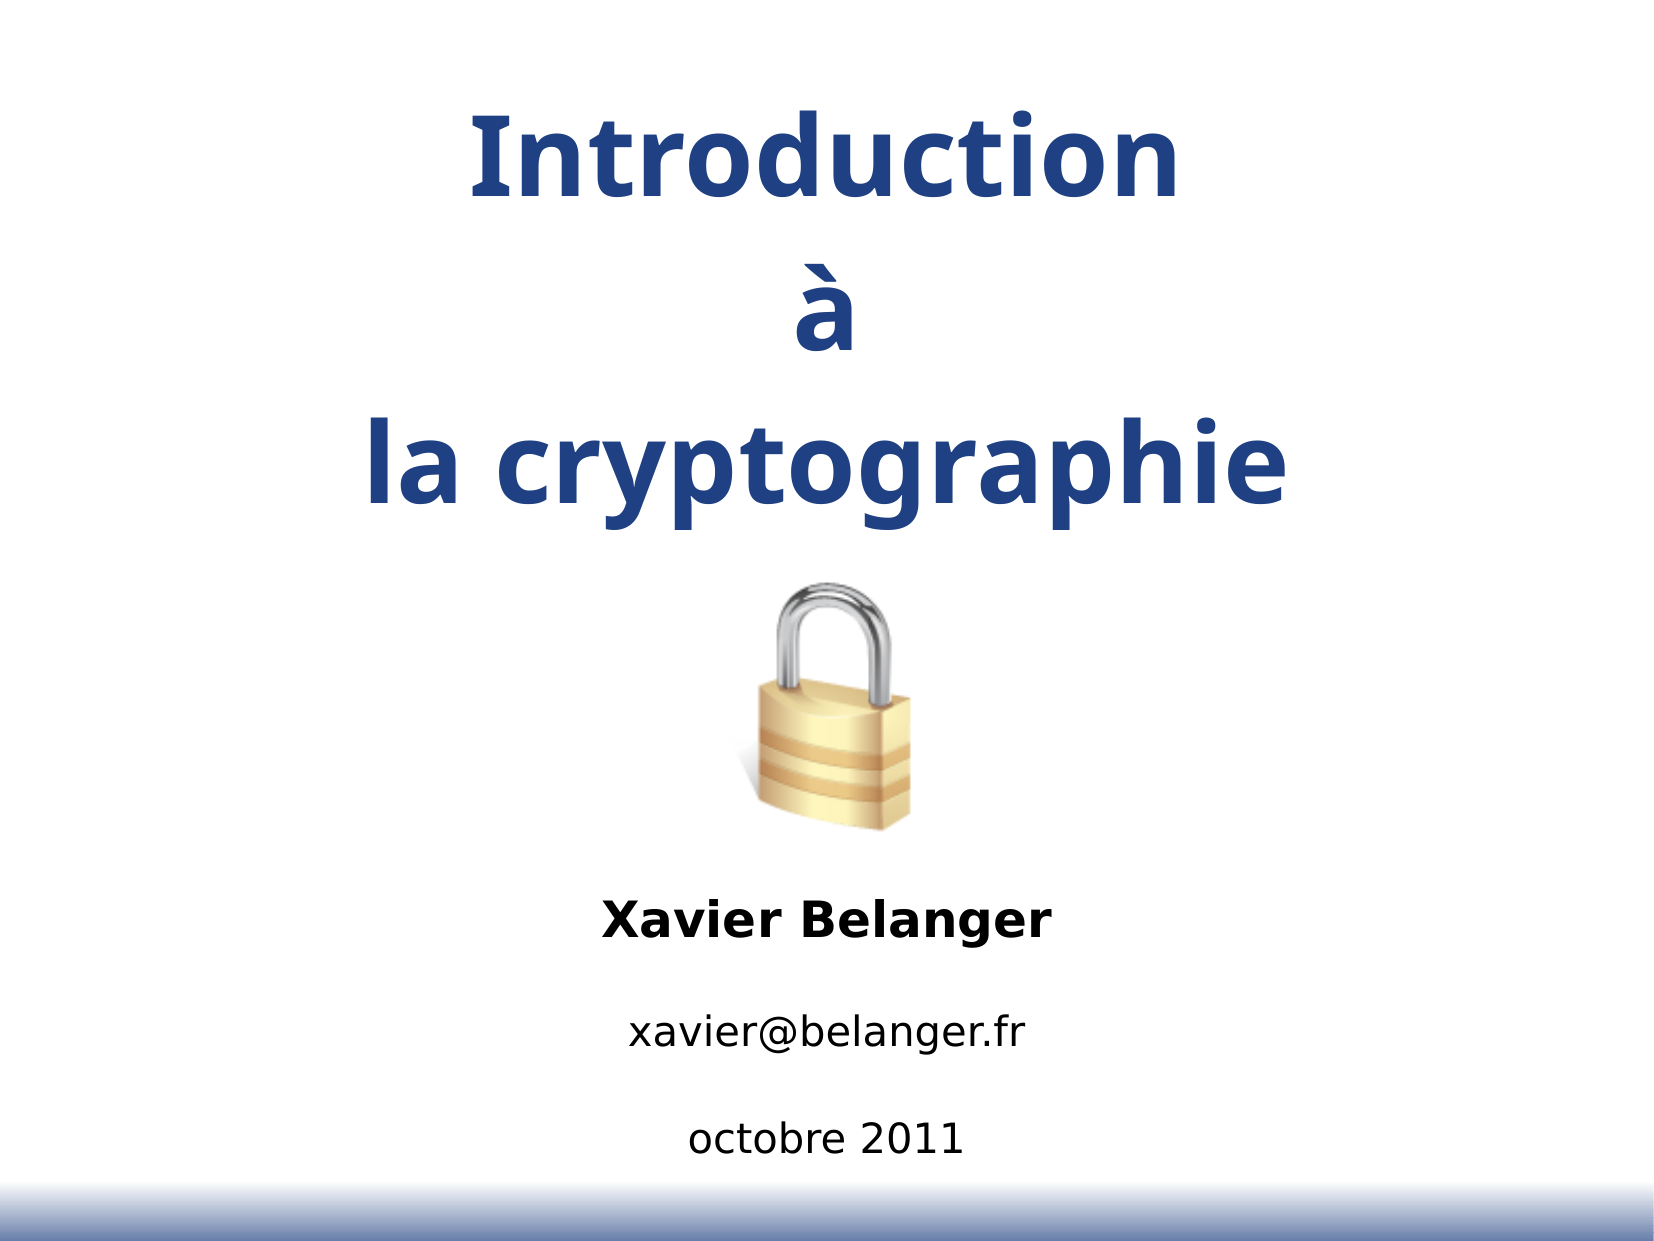

# Introduction à la cryptographie
Xavier Belanger
xavier@belanger.fr
octobre 2011